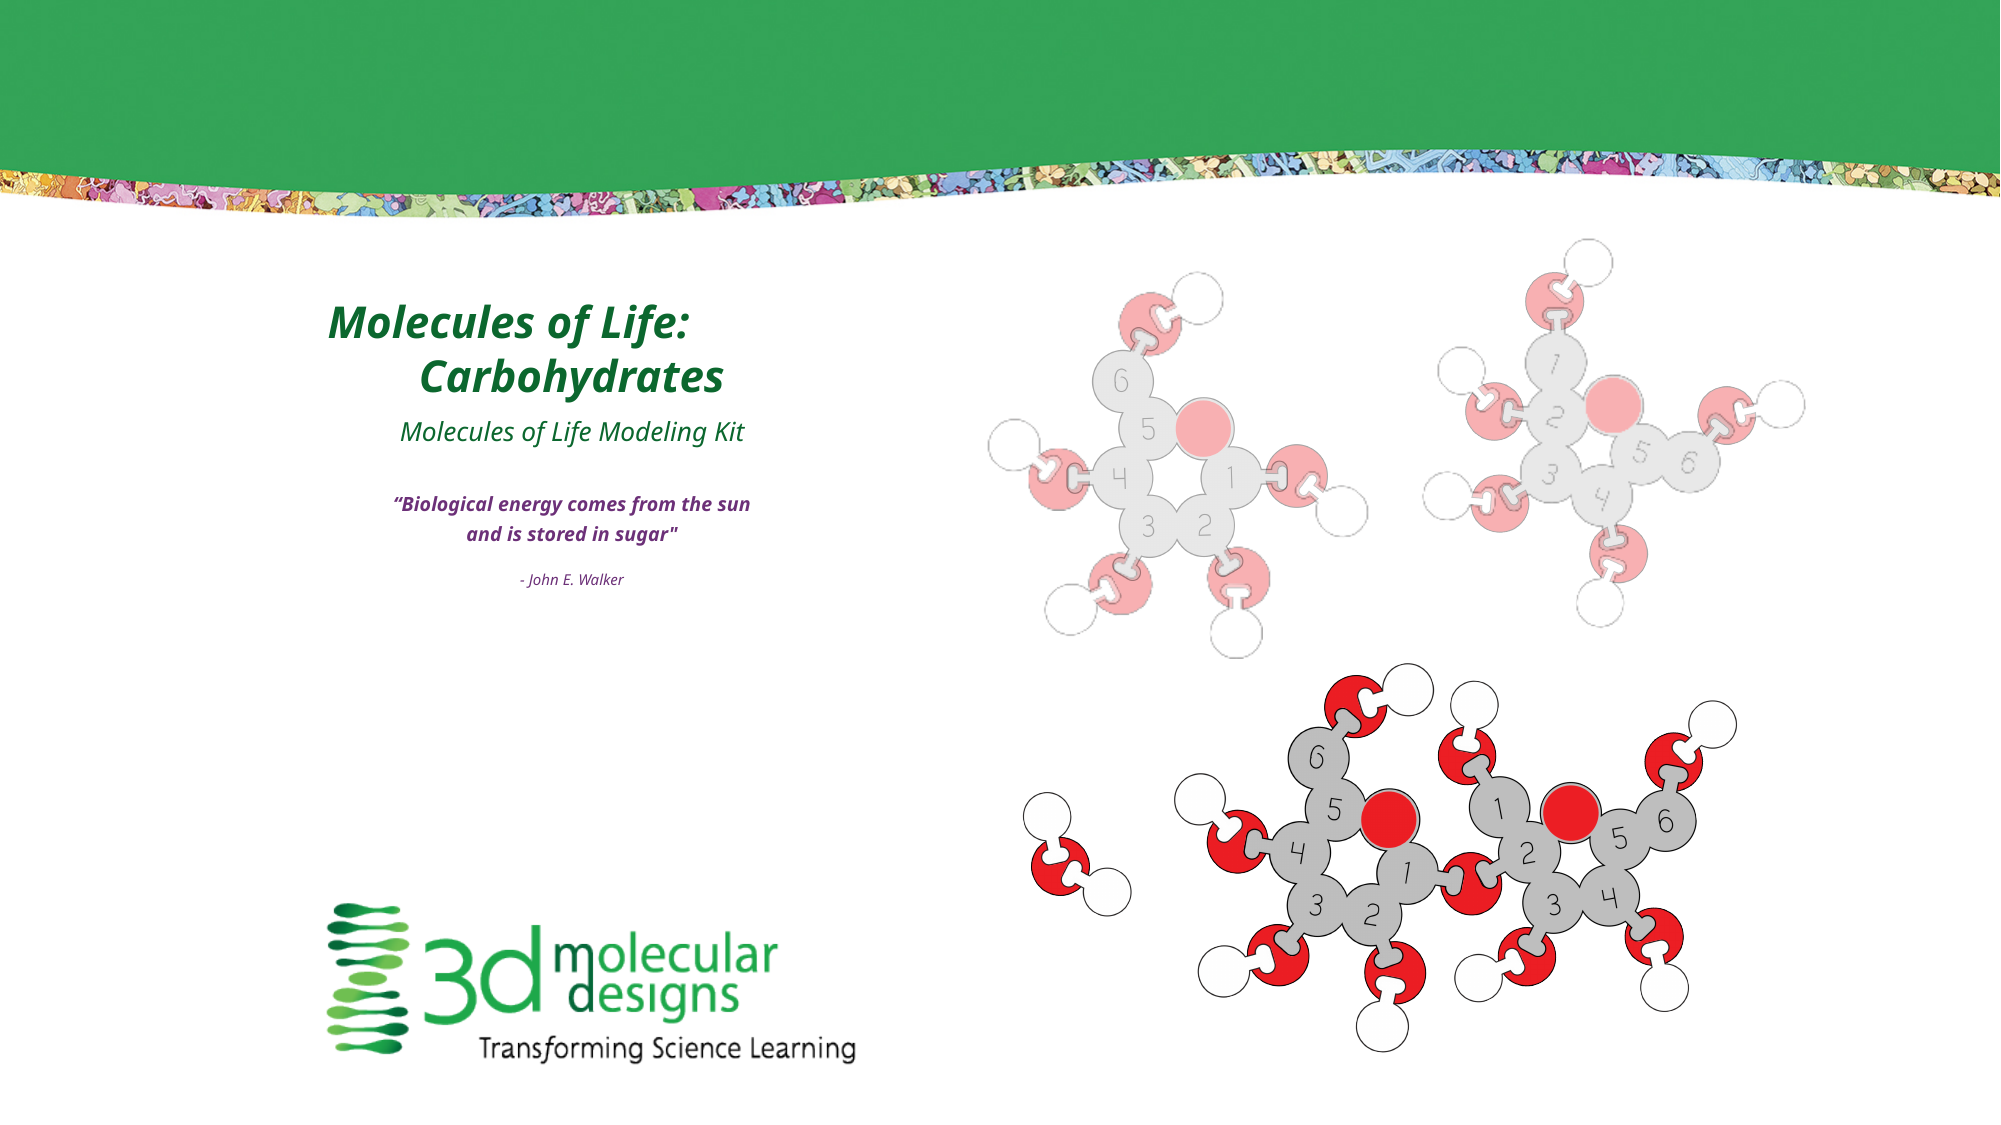

# Molecules of Life:
Carbohydrates
Molecules of Life Modeling Kit
“Biological energy comes from the sun
and is stored in sugar"
- John E. Walker